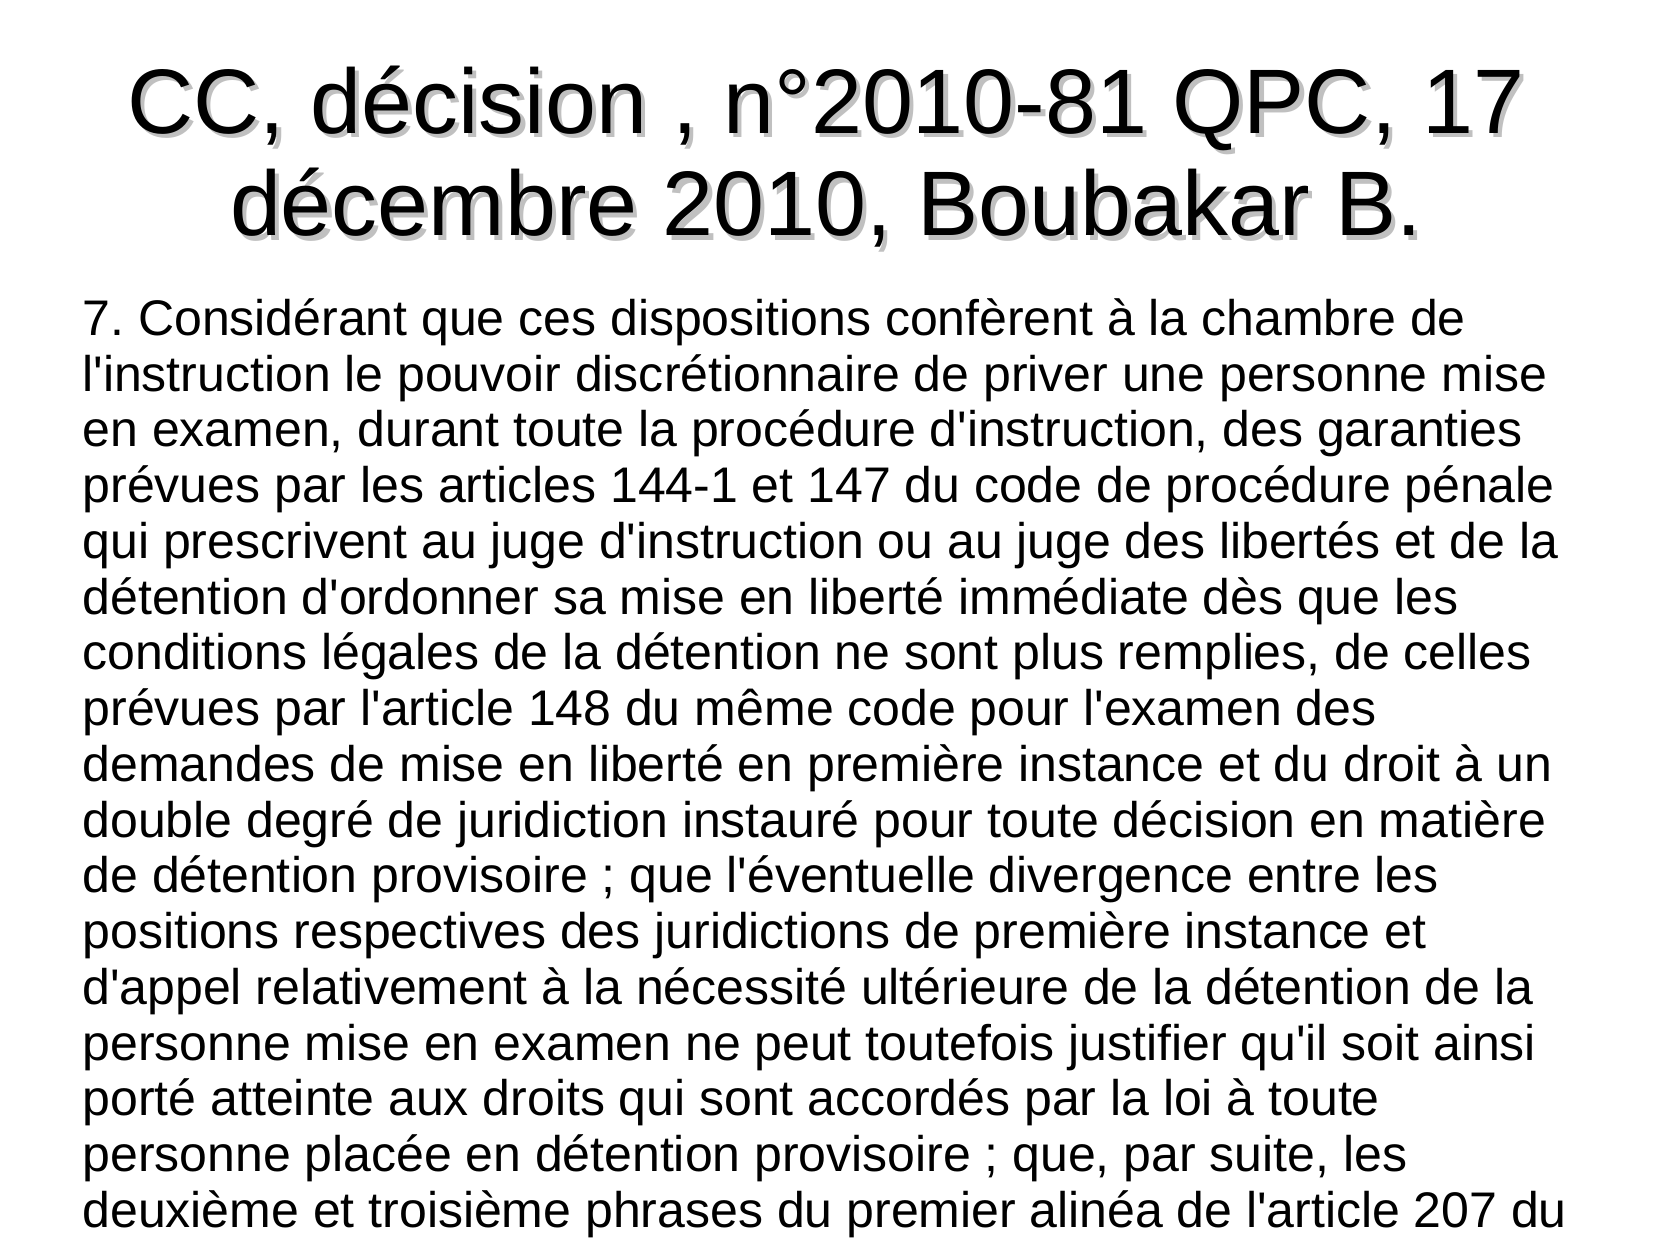

# CC, décision , n°2010-81 QPC, 17 décembre 2010, Boubakar B.
7. Considérant que ces dispositions confèrent à la chambre de l'instruction le pouvoir discrétionnaire de priver une personne mise en examen, durant toute la procédure d'instruction, des garanties prévues par les articles 144-1 et 147 du code de procédure pénale qui prescrivent au juge d'instruction ou au juge des libertés et de la détention d'ordonner sa mise en liberté immédiate dès que les conditions légales de la détention ne sont plus remplies, de celles prévues par l'article 148 du même code pour l'examen des demandes de mise en liberté en première instance et du droit à un double degré de juridiction instauré pour toute décision en matière de détention provisoire ; que l'éventuelle divergence entre les positions respectives des juridictions de première instance et d'appel relativement à la nécessité ultérieure de la détention de la personne mise en examen ne peut toutefois justifier qu'il soit ainsi porté atteinte aux droits qui sont accordés par la loi à toute personne placée en détention provisoire ; que, par suite, les deuxième et troisième phrases du premier alinéa de l'article 207 du code de procédure pénale méconnaissent les exigences résultant des articles 6 et 16 de la Déclaration de 1789 et doivent être déclarées contraires à la Constitution ;